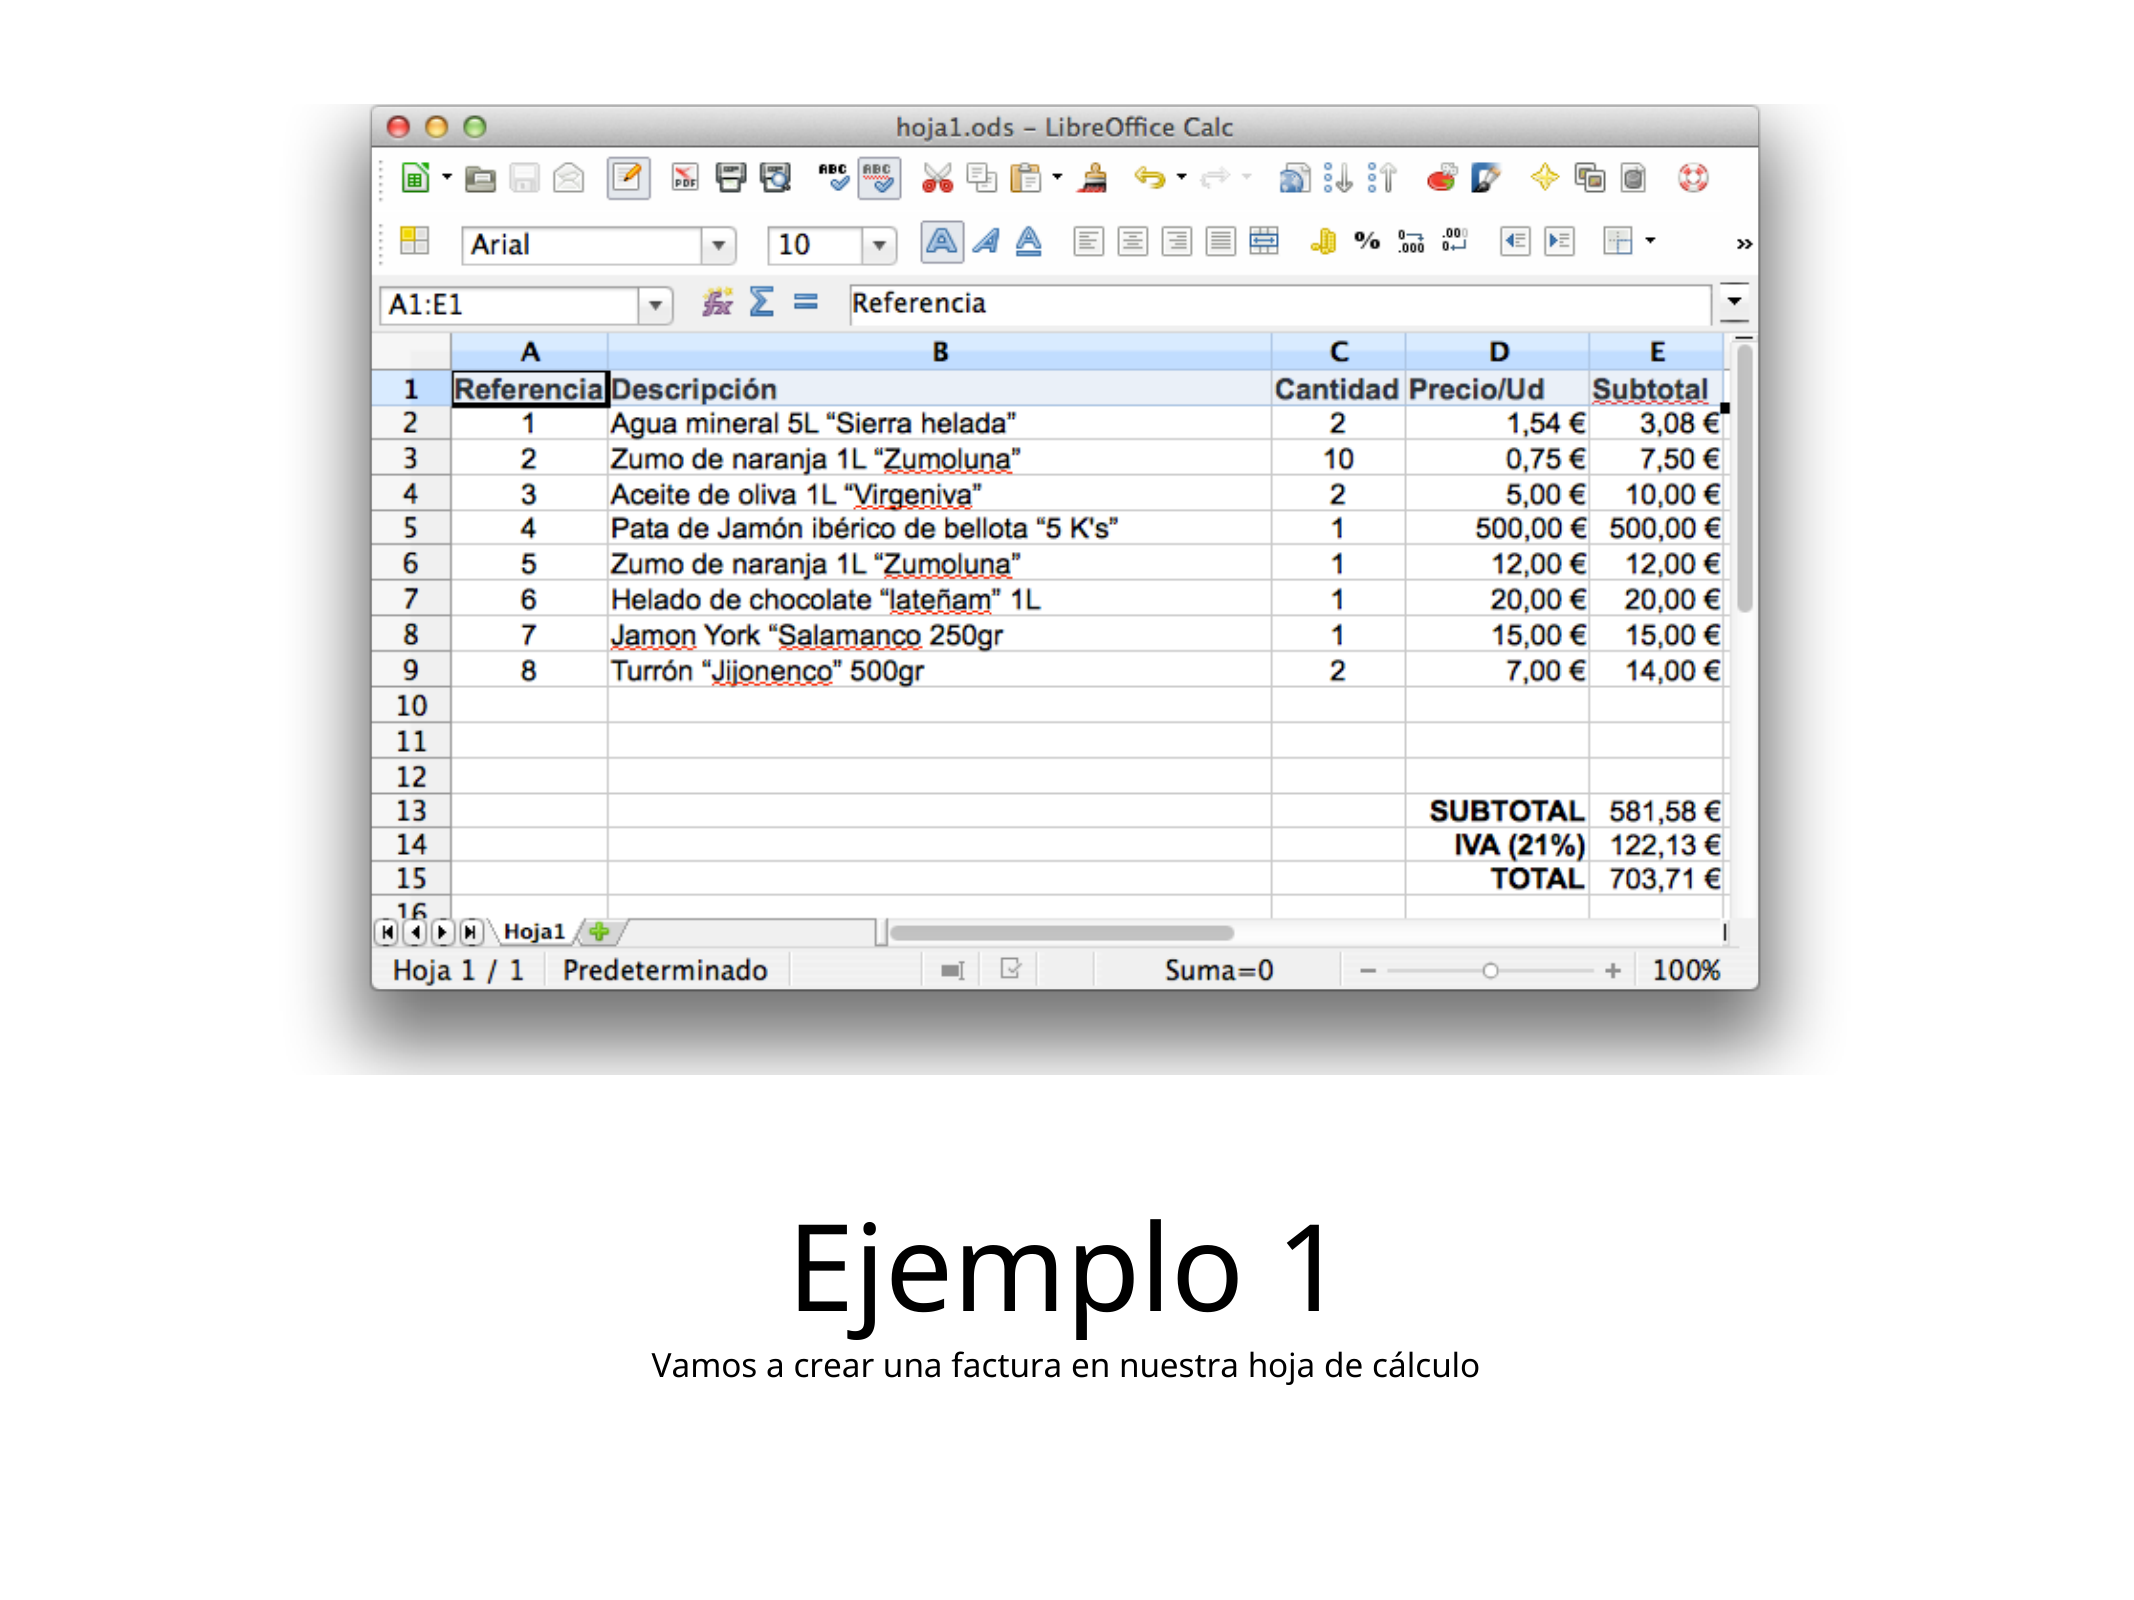

# Ejemplo 1
Vamos a crear una factura en nuestra hoja de cálculo